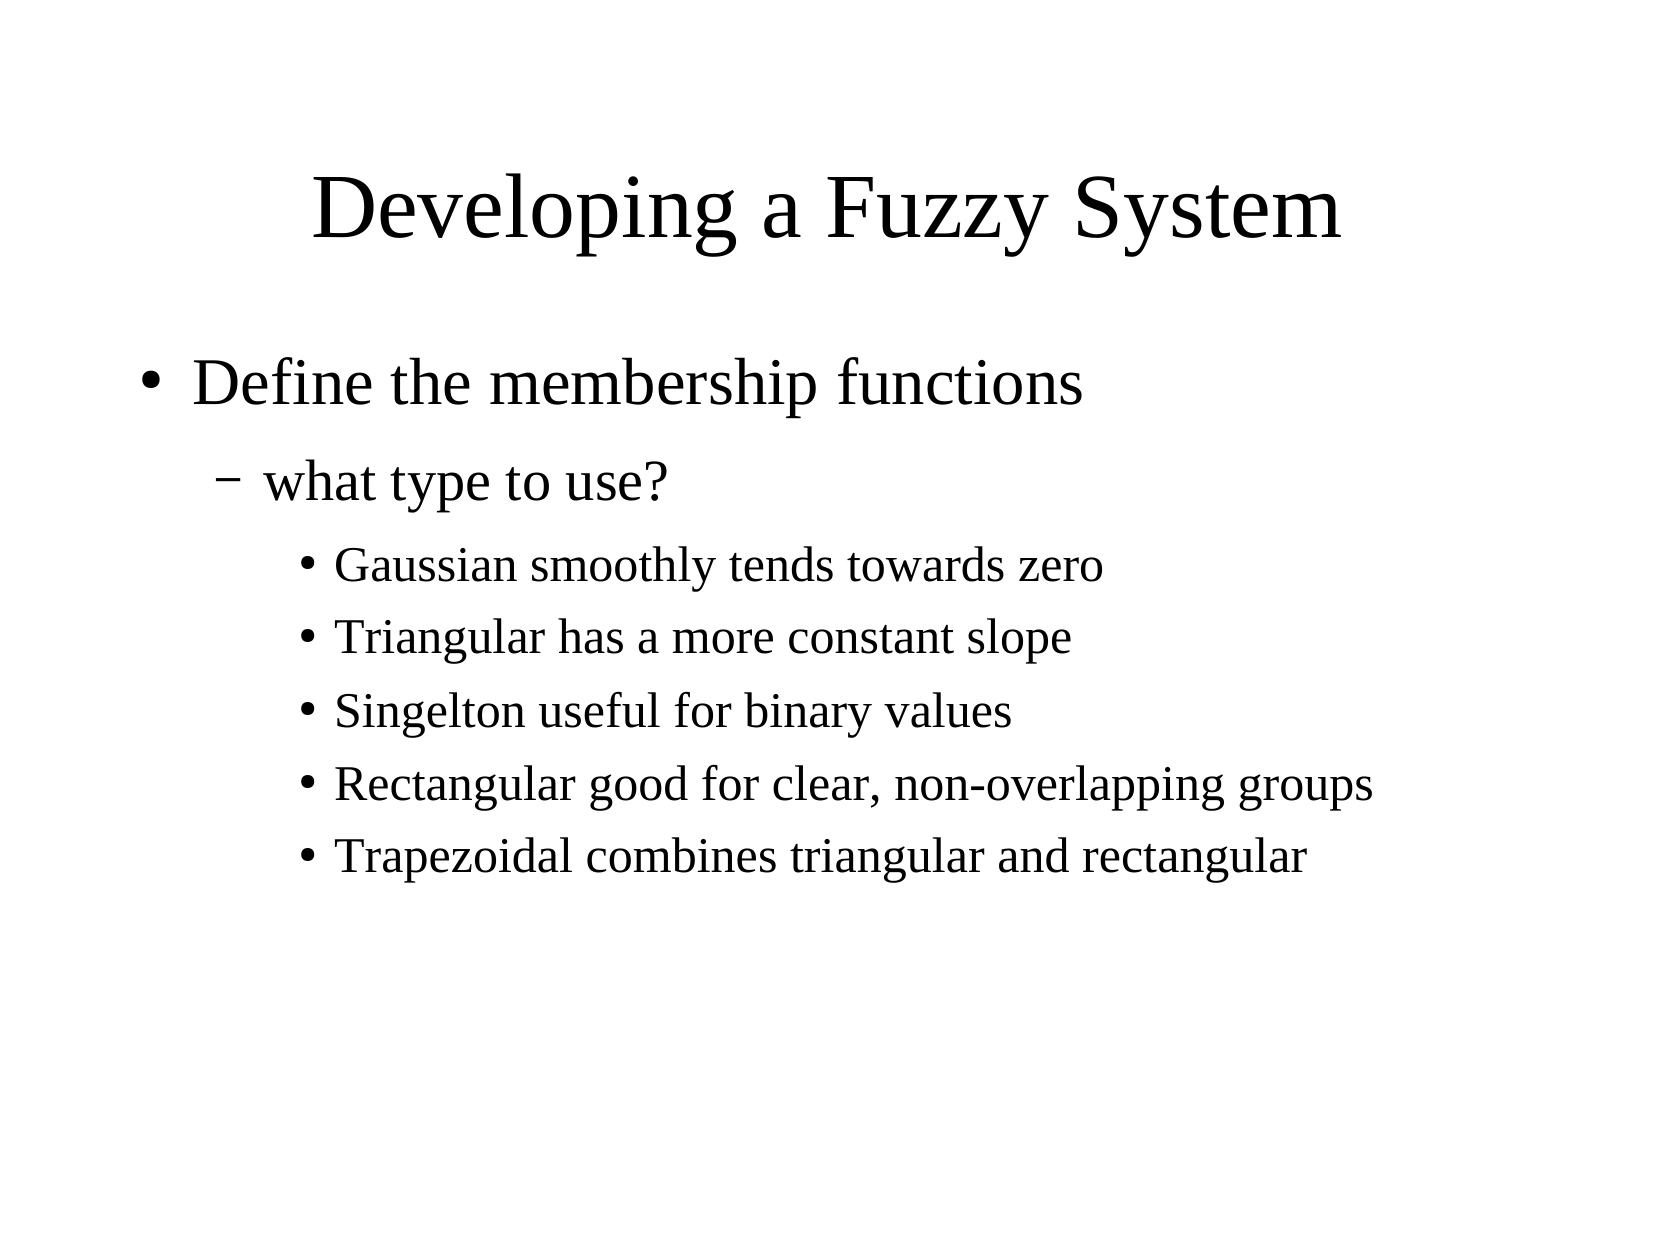

# Developing a Fuzzy System
Define the membership functions
what type to use?
Gaussian smoothly tends towards zero
Triangular has a more constant slope
Singelton useful for binary values
Rectangular good for clear, non-overlapping groups
Trapezoidal combines triangular and rectangular